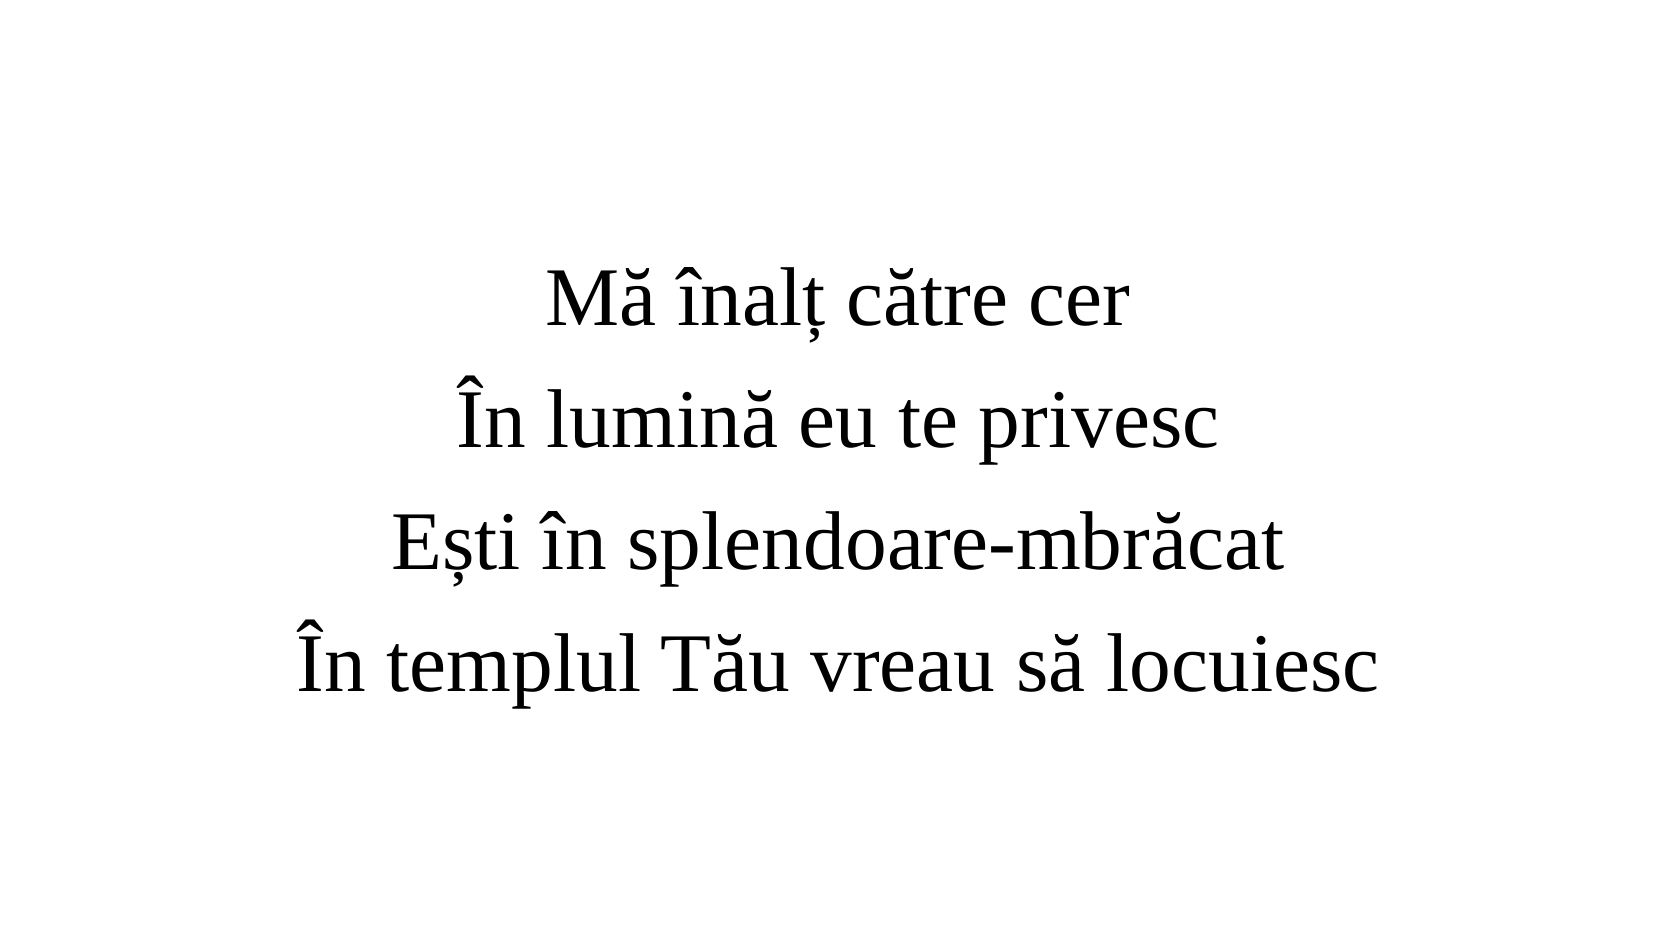

# Mă înalț către cer
În lumină eu te privesc
Ești în splendoare-mbrăcat
În templul Tău vreau să locuiesc